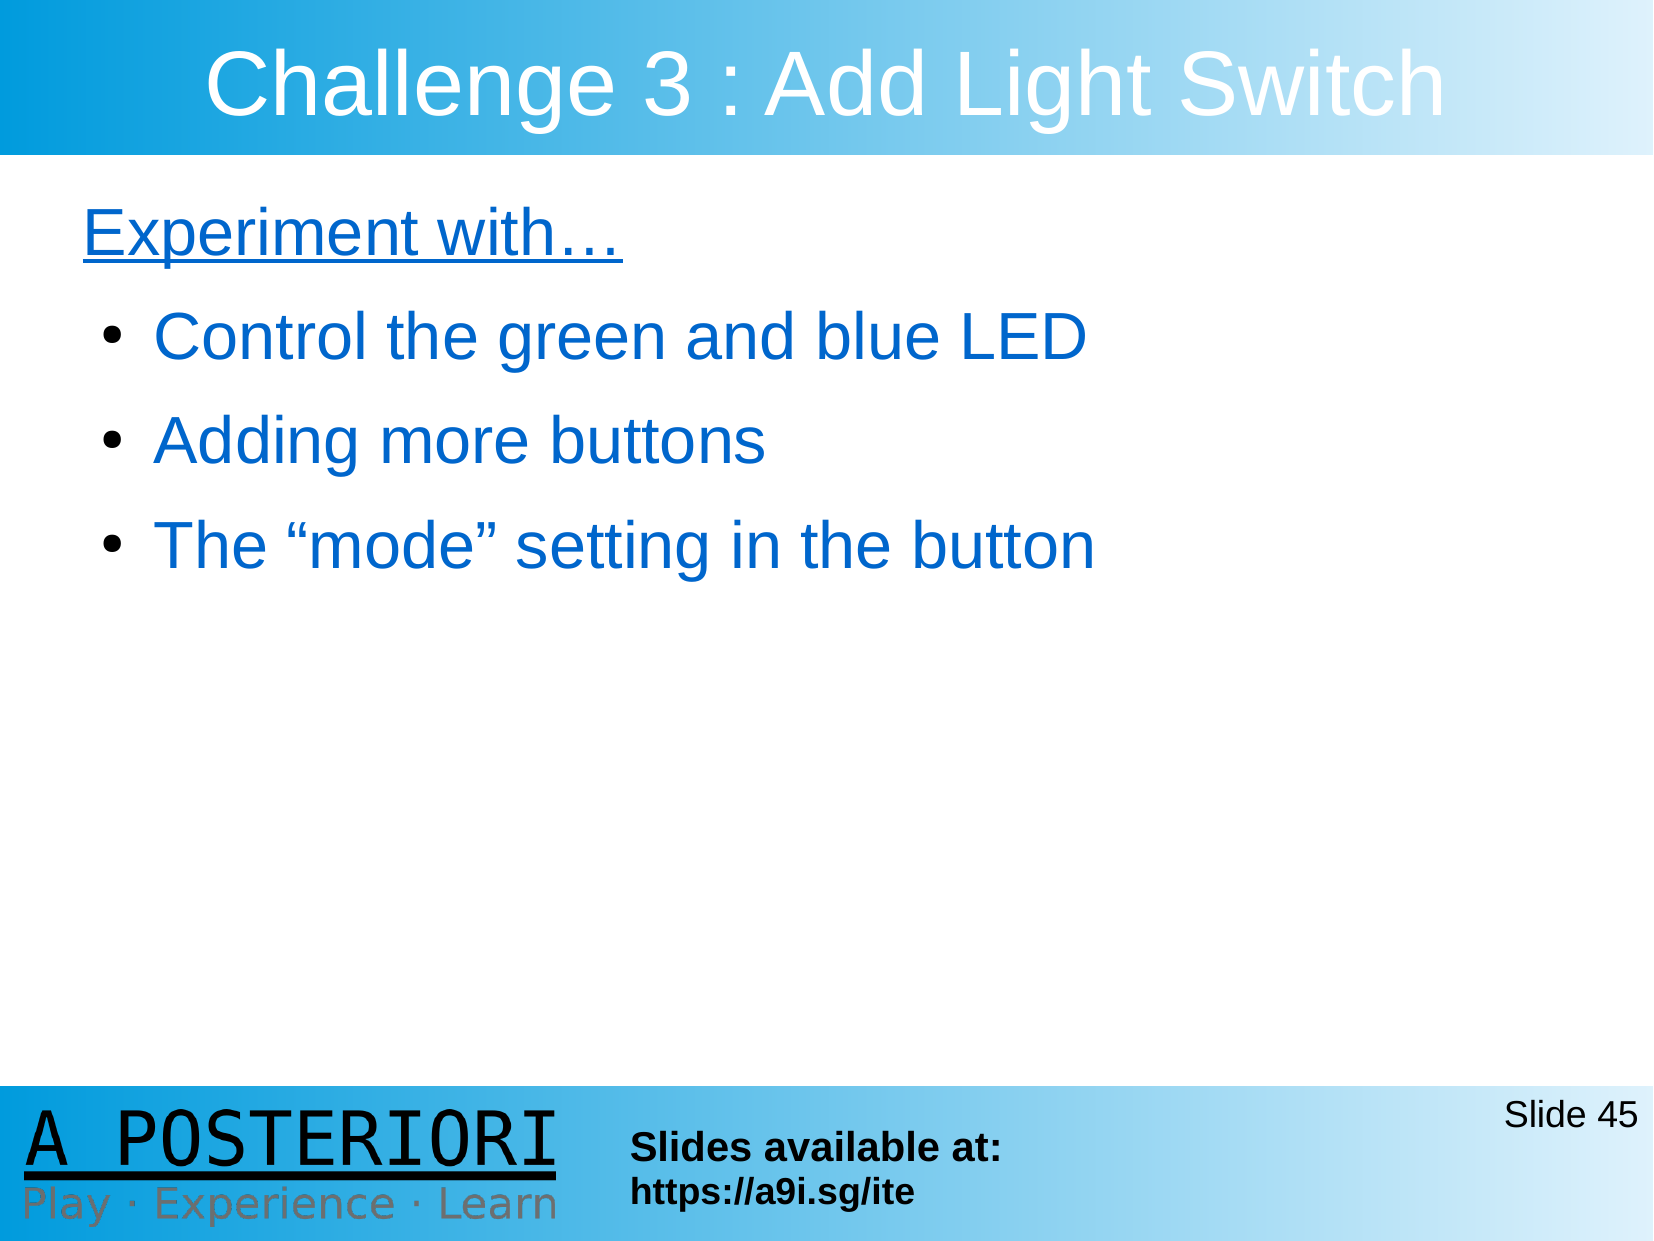

# Challenge 3 : Add Light Switch
Experiment with…
Control the green and blue LED
Adding more buttons
The “mode” setting in the button